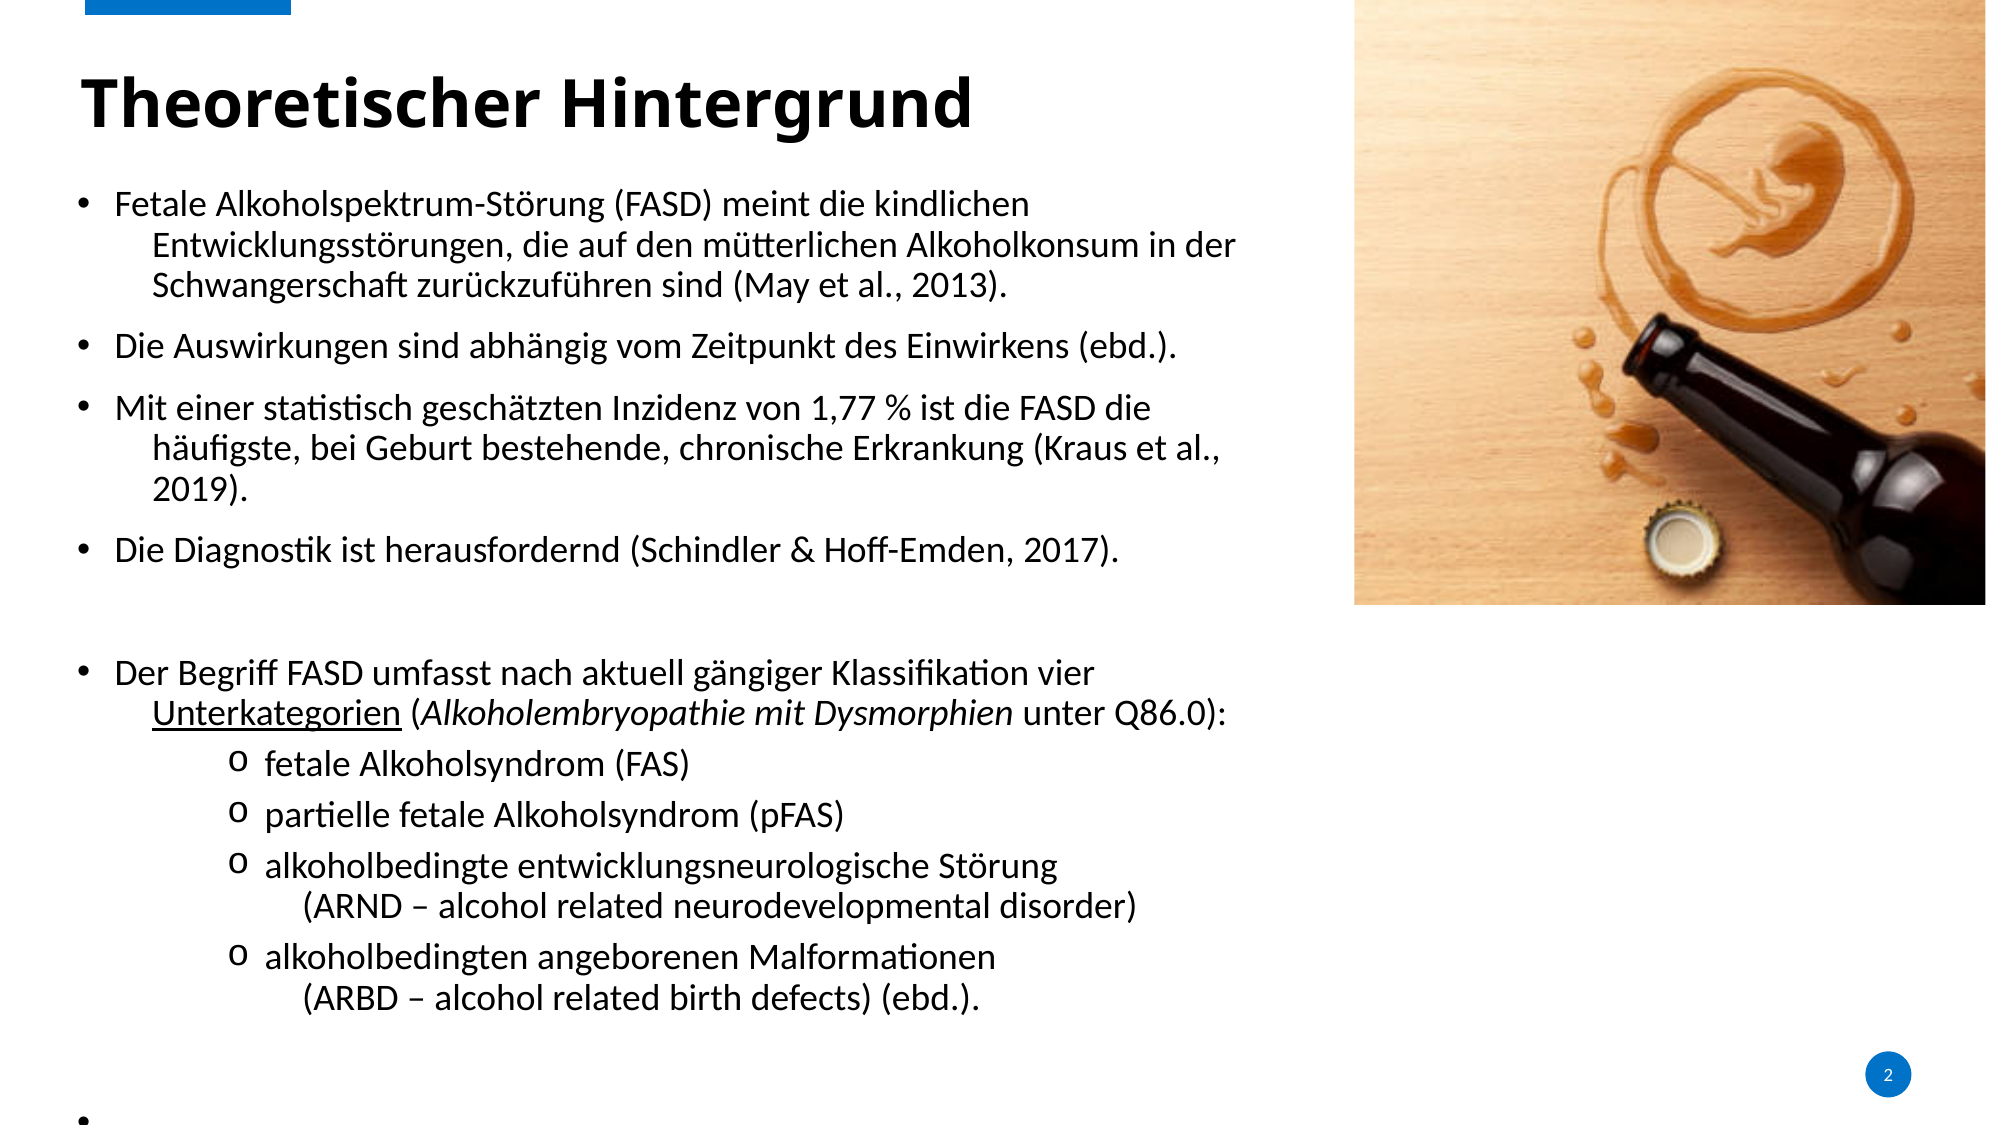

Theoretischer Hintergrund
# Fetale Alkoholspektrum-Störung (FASD) meint die kindlichen Entwicklungsstörungen, die auf den mütterlichen Alkoholkonsum in der Schwangerschaft zurückzuführen sind (May et al., 2013).
Die Auswirkungen sind abhängig vom Zeitpunkt des Einwirkens (ebd.).
Mit einer statistisch geschätzten Inzidenz von 1,77 % ist die FASD die häufigste, bei Geburt bestehende, chronische Erkrankung (Kraus et al., 2019).
Die Diagnostik ist herausfordernd (Schindler & Hoff-Emden, 2017).
Der Begriff FASD umfasst nach aktuell gängiger Klassifikation vier Unterkategorien (Alkoholembryopathie mit Dysmorphien unter Q86.0):
fetale Alkoholsyndrom (FAS)
partielle fetale Alkoholsyndrom (pFAS)
alkoholbedingte entwicklungsneurologische Störung
(ARND – alcohol related neurodevelopmental disorder)
alkoholbedingten angeborenen Malformationen
(ARBD – alcohol related birth defects) (ebd.).
2